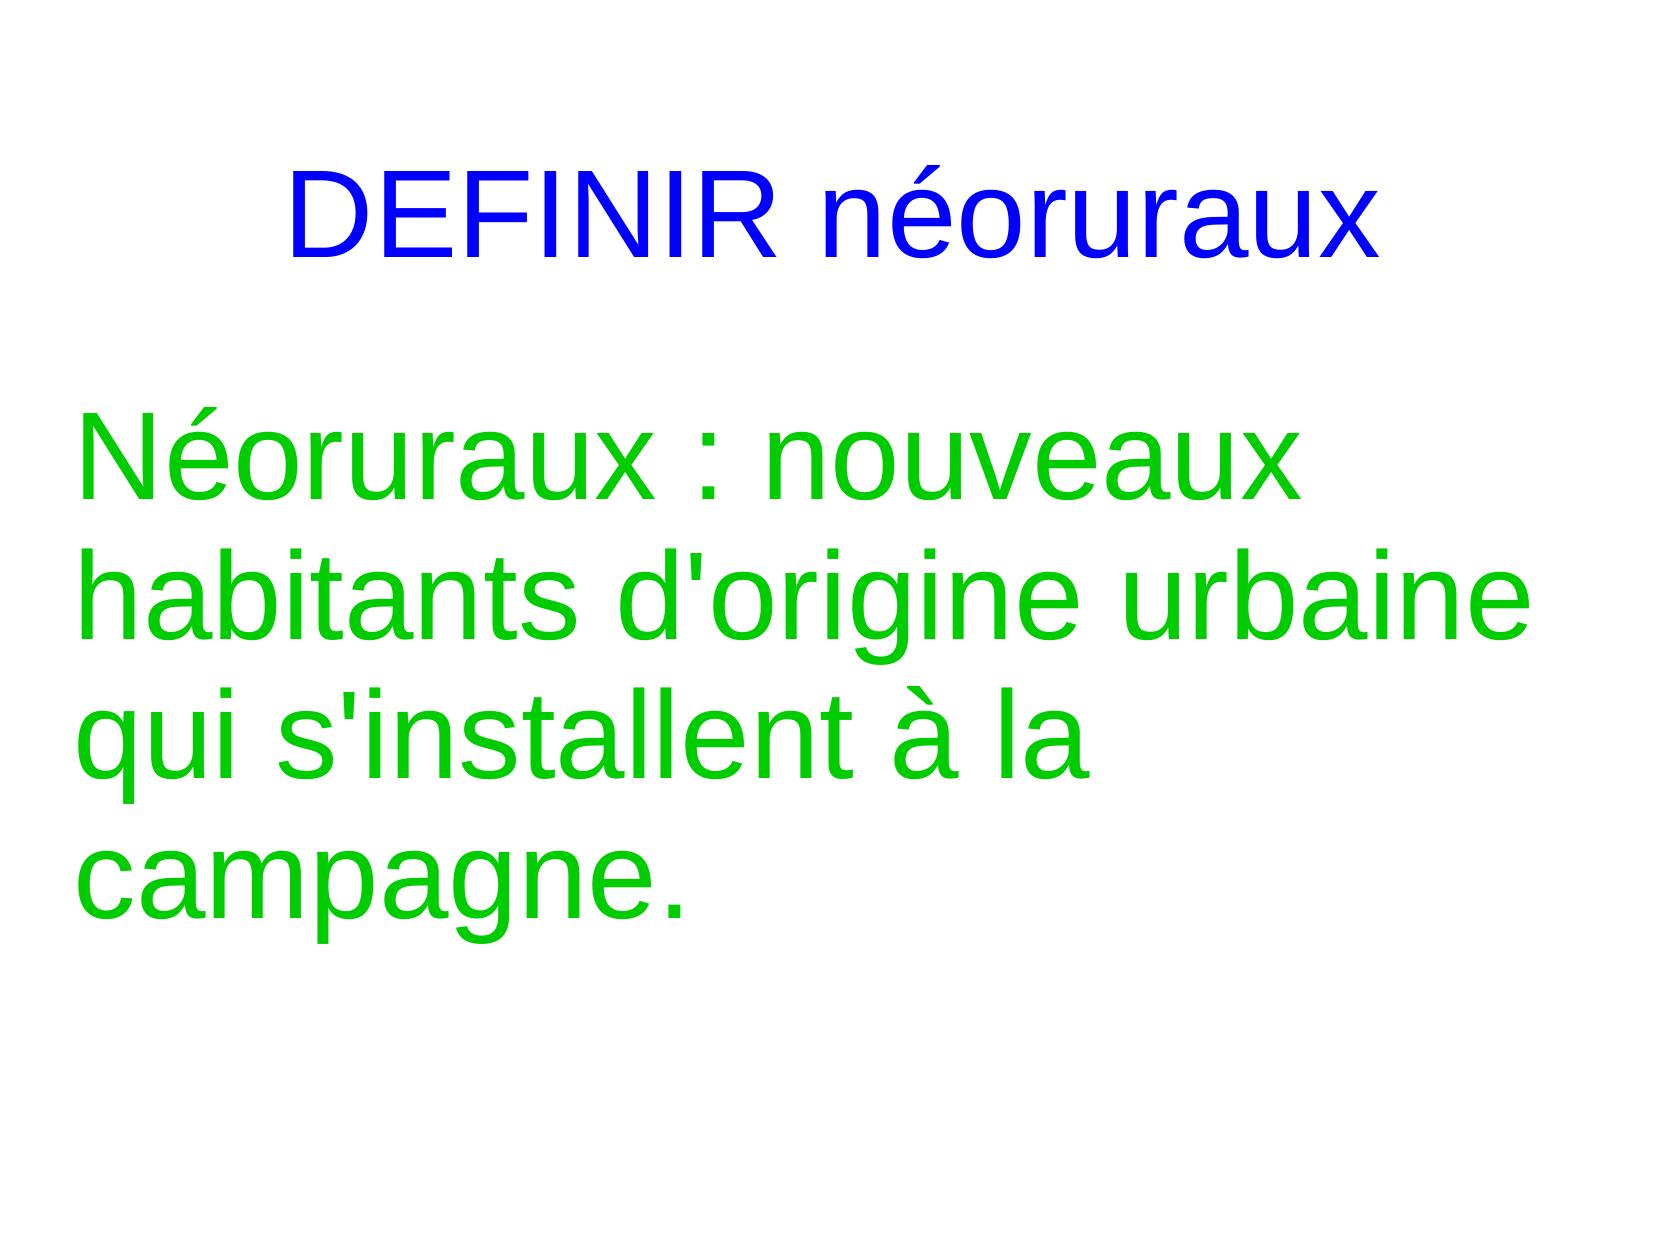

# DEFINIR néoruraux
Néoruraux : nouveaux habitants d'origine urbaine qui s'installent à la campagne.